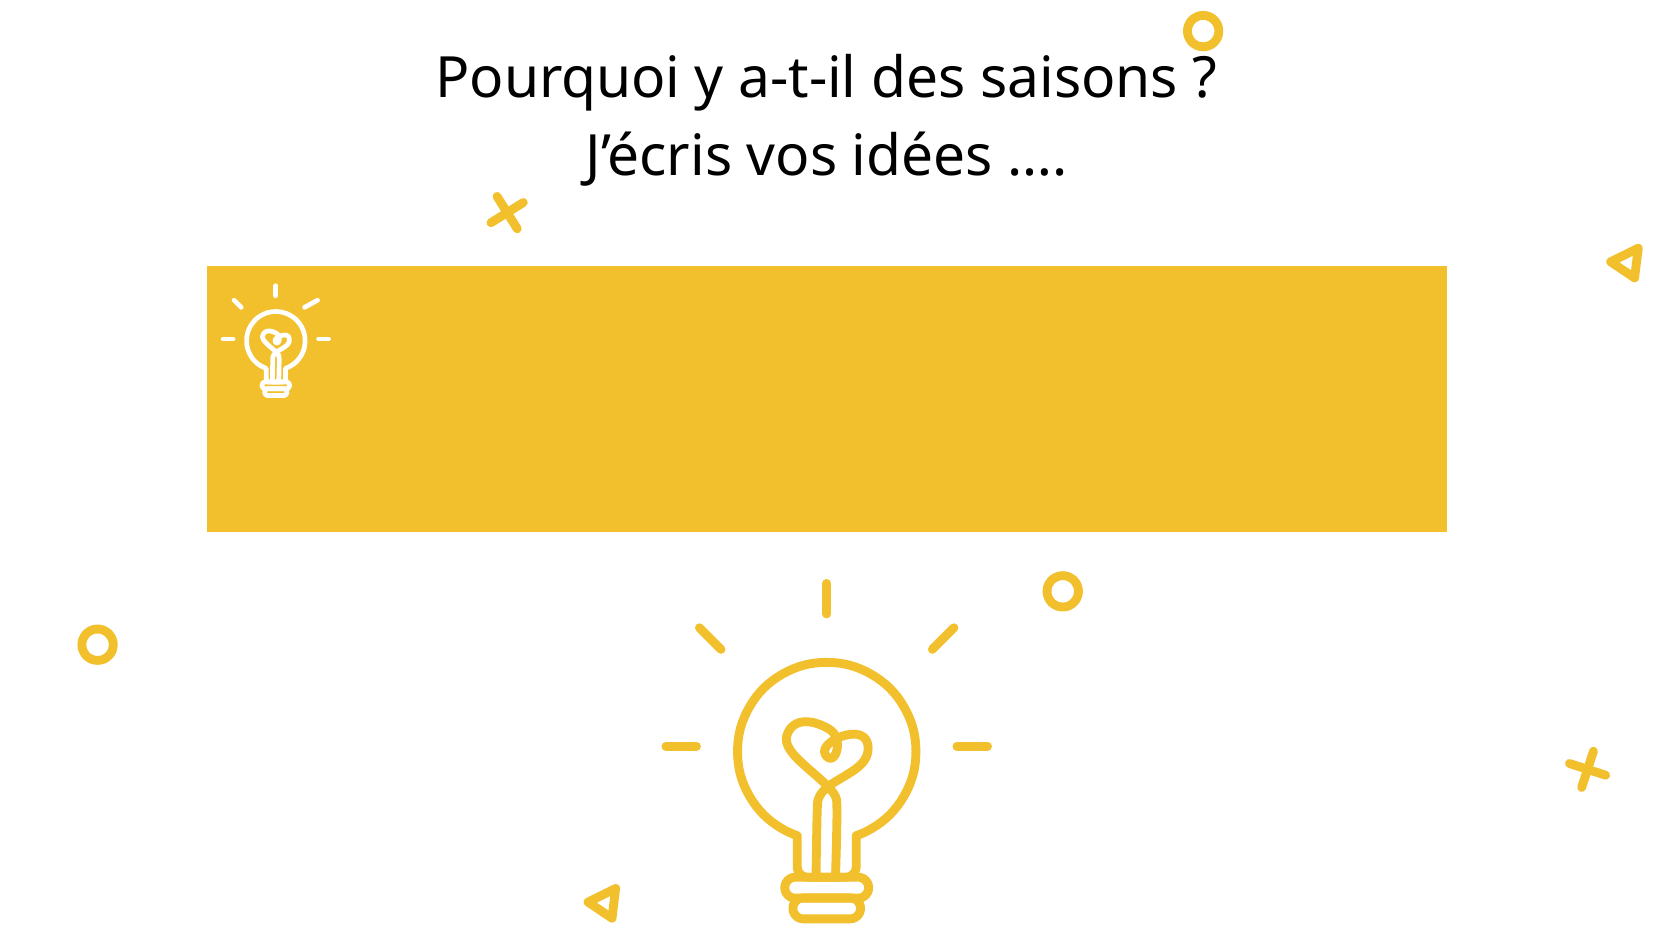

# Pourquoi y a-t-il des saisons ? J’écris vos idées ….